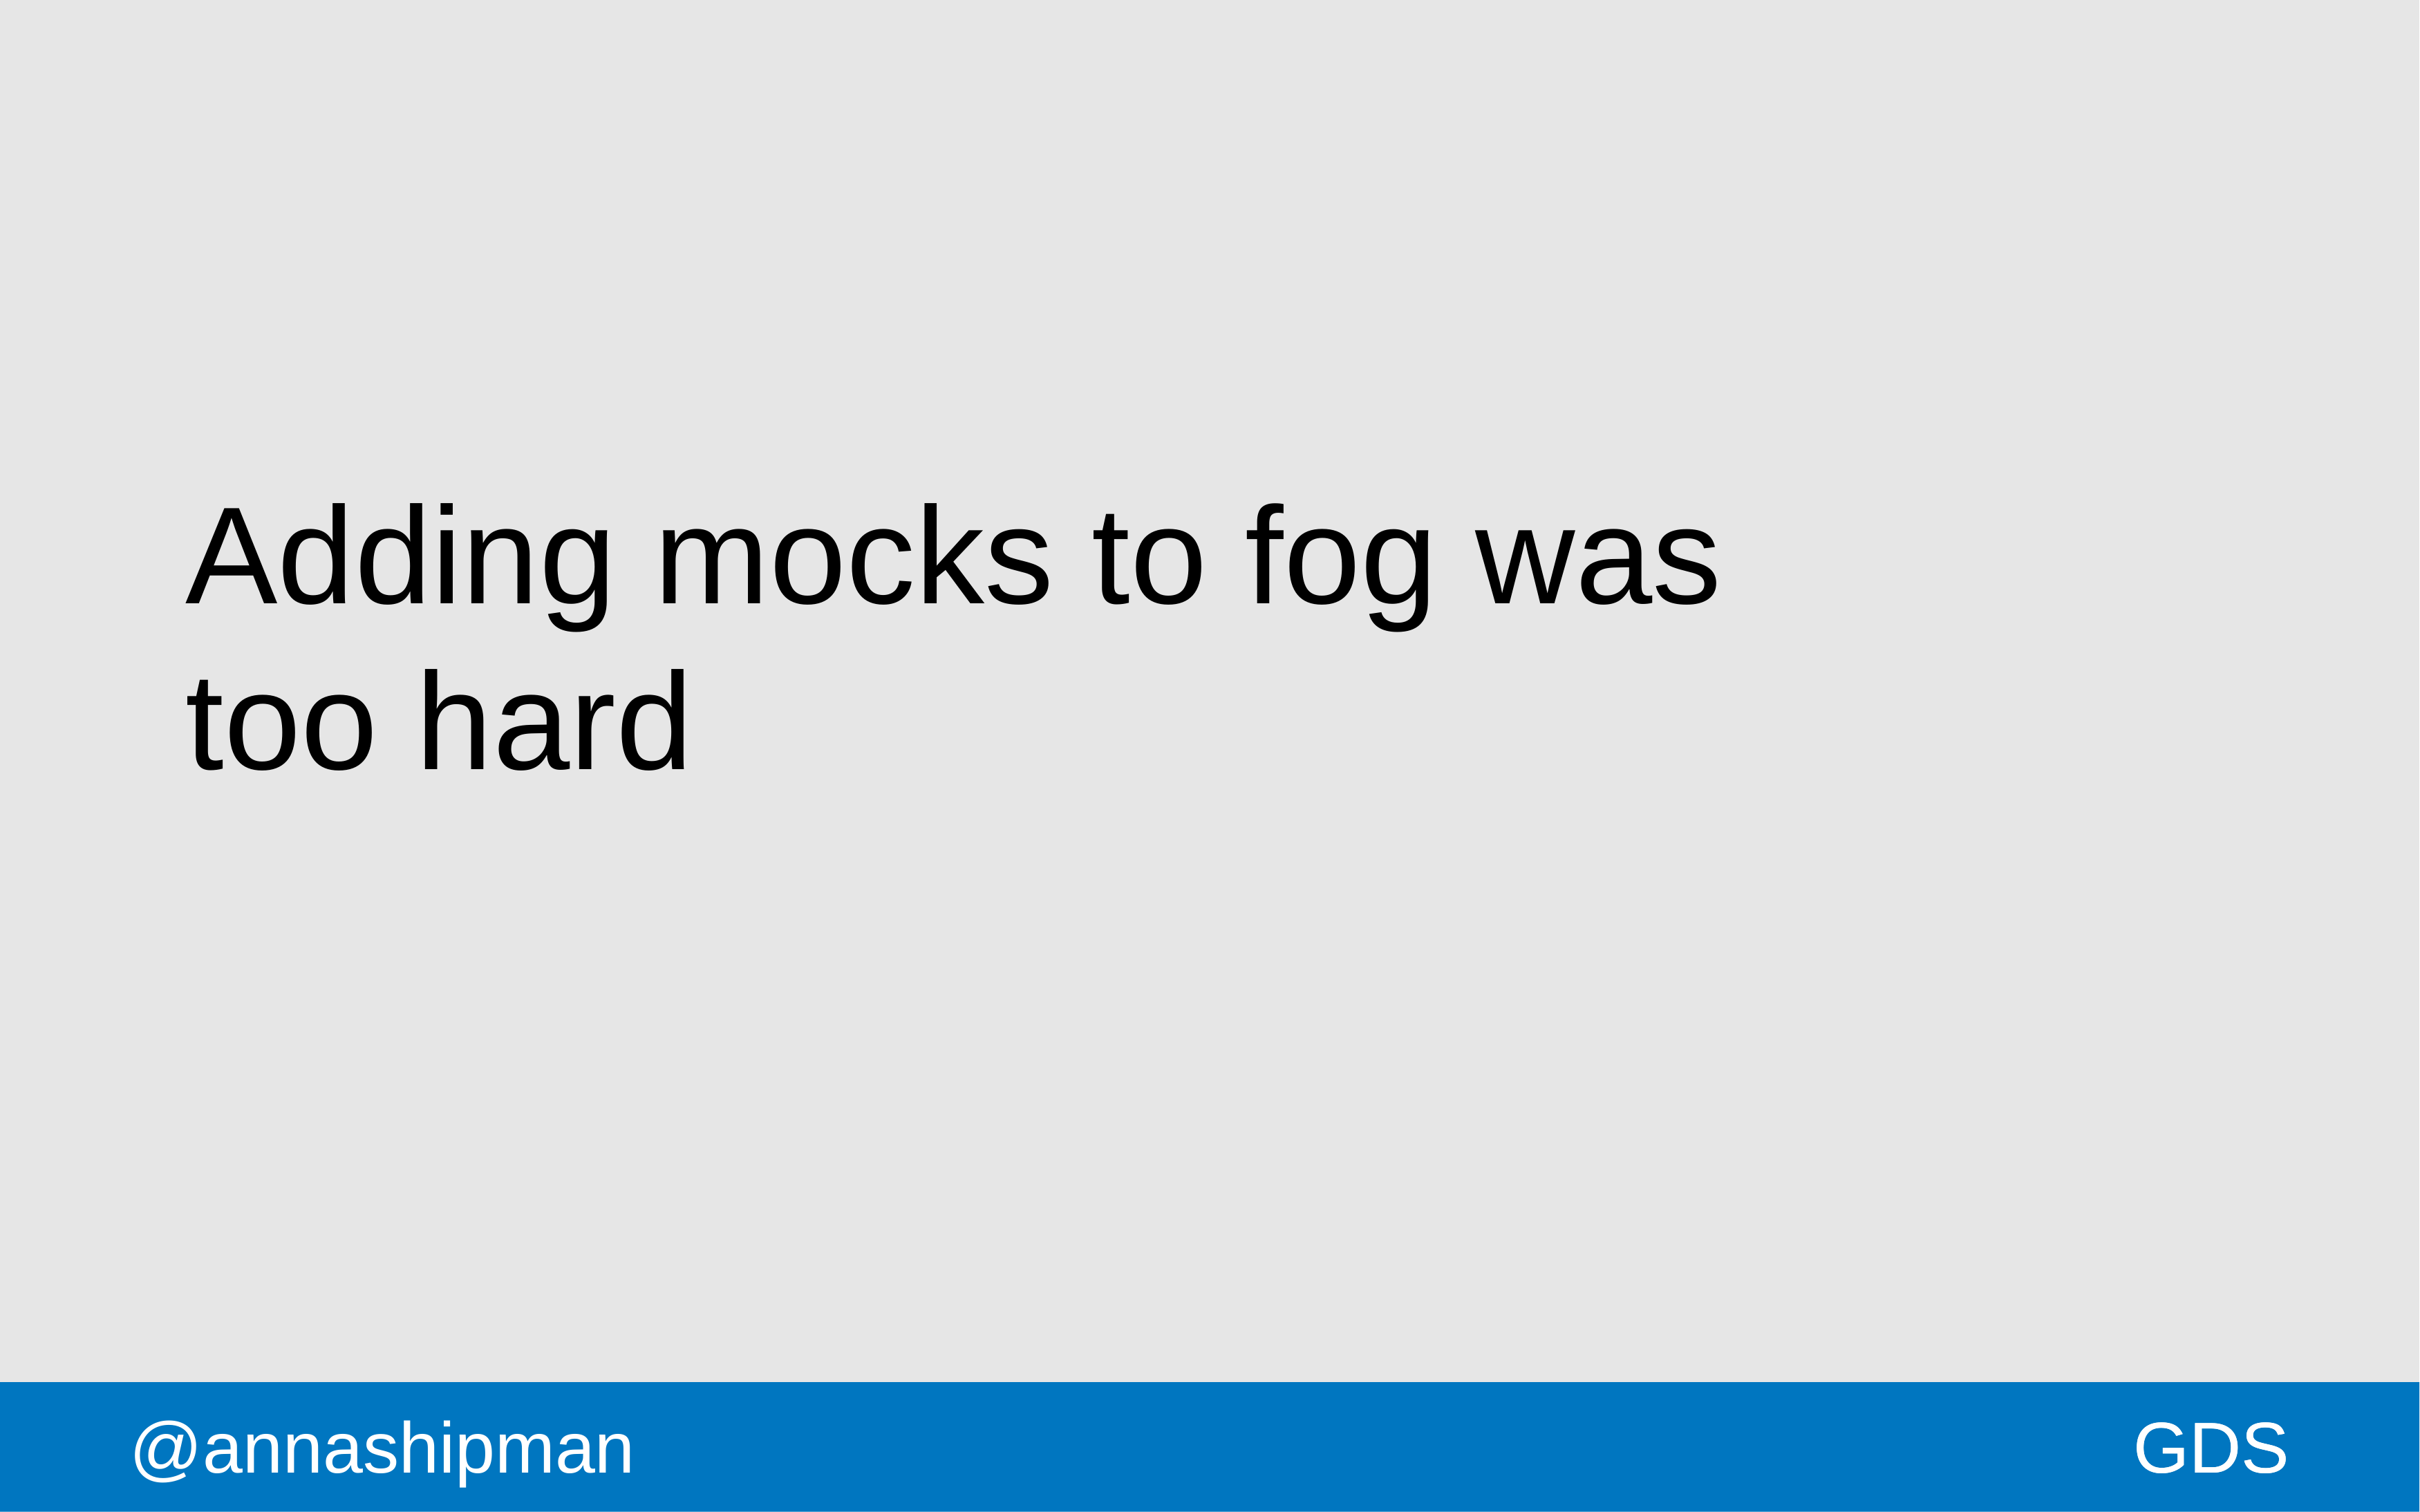

# Adding mocks to fog was too hard